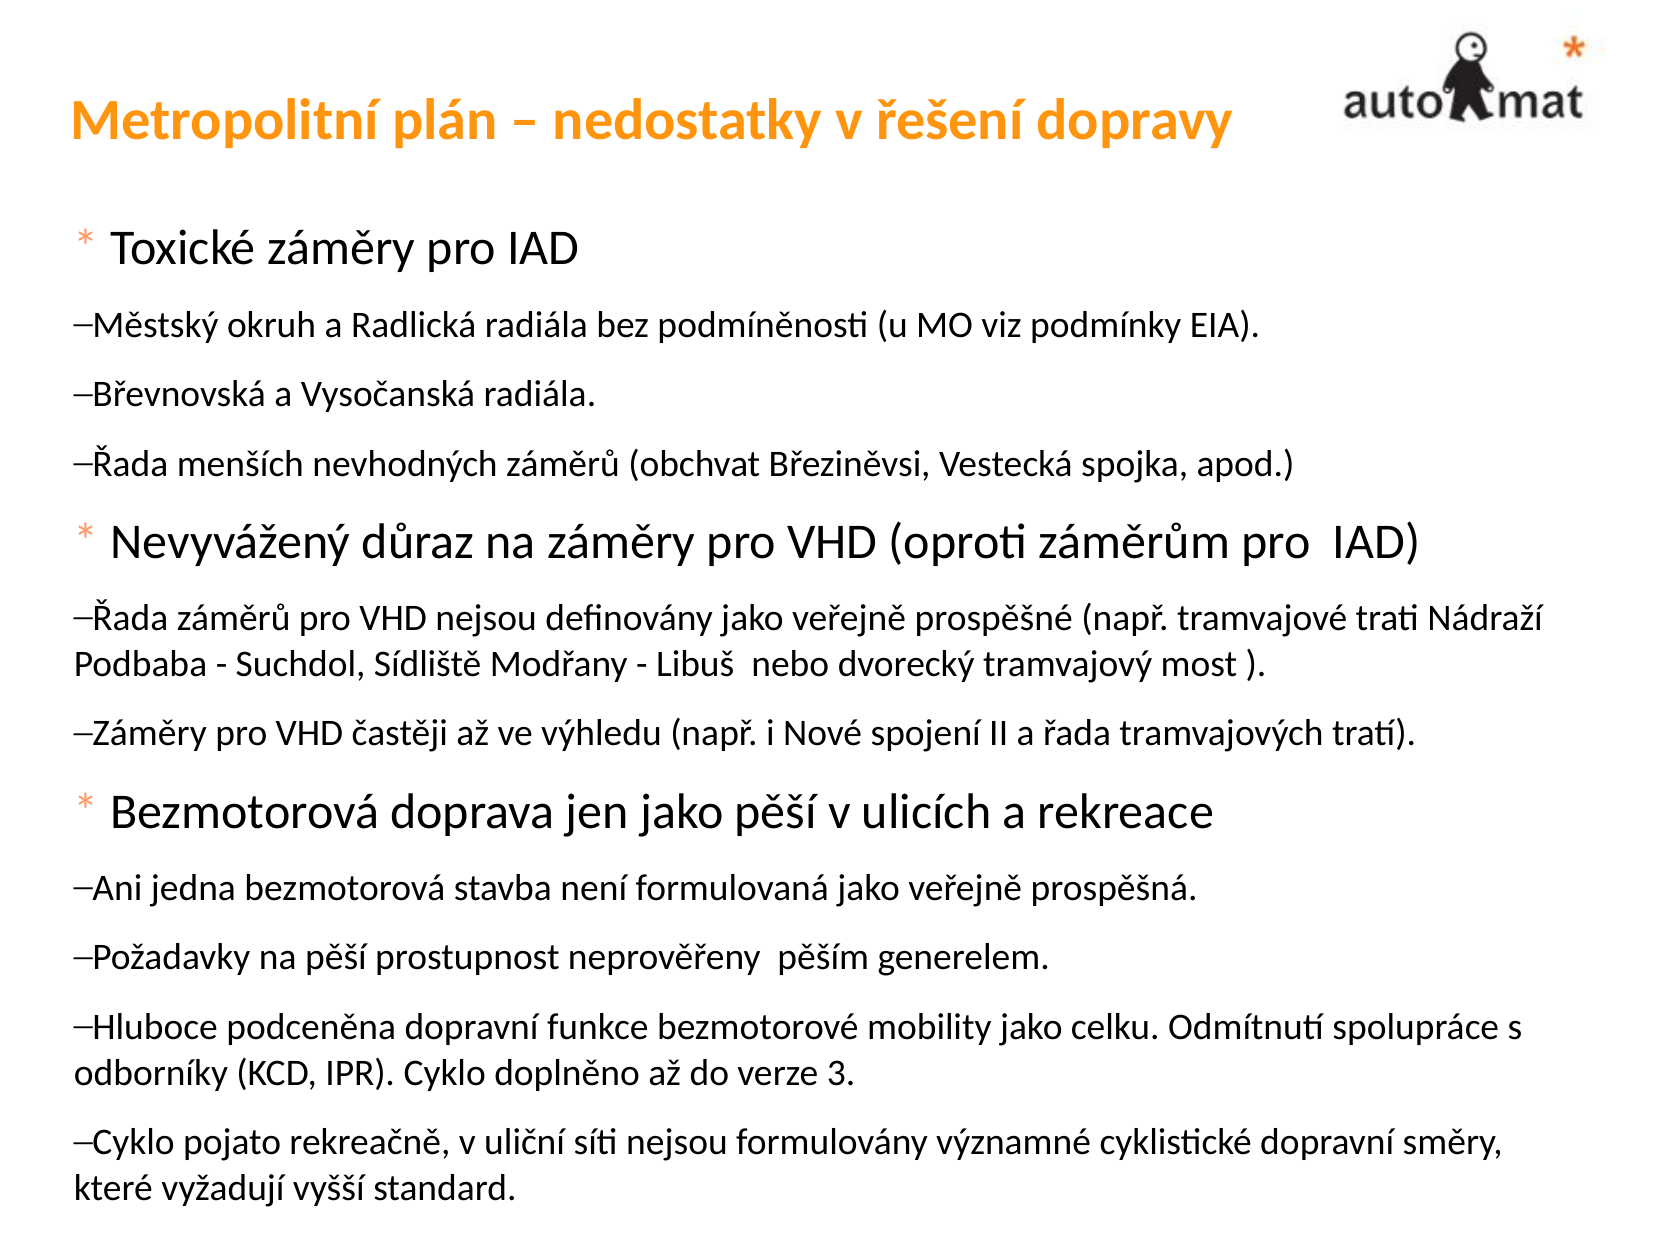

Metropolitní plán – nedostatky v řešení dopravy
* Toxické záměry pro IAD
Městský okruh a Radlická radiála bez podmíněnosti (u MO viz podmínky EIA).
Břevnovská a Vysočanská radiála.
Řada menších nevhodných záměrů (obchvat Březiněvsi, Vestecká spojka, apod.)
* Nevyvážený důraz na záměry pro VHD (oproti záměrům pro IAD)
Řada záměrů pro VHD nejsou definovány jako veřejně prospěšné (např. tramvajové trati Nádraží Podbaba - Suchdol, Sídliště Modřany - Libuš nebo dvorecký tramvajový most ).
Záměry pro VHD častěji až ve výhledu (např. i Nové spojení II a řada tramvajových tratí).
* Bezmotorová doprava jen jako pěší v ulicích a rekreace
Ani jedna bezmotorová stavba není formulovaná jako veřejně prospěšná.
Požadavky na pěší prostupnost neprověřeny pěším generelem.
Hluboce podceněna dopravní funkce bezmotorové mobility jako celku. Odmítnutí spolupráce s odborníky (KCD, IPR). Cyklo doplněno až do verze 3.
Cyklo pojato rekreačně, v uliční síti nejsou formulovány významné cyklistické dopravní směry, které vyžadují vyšší standard.